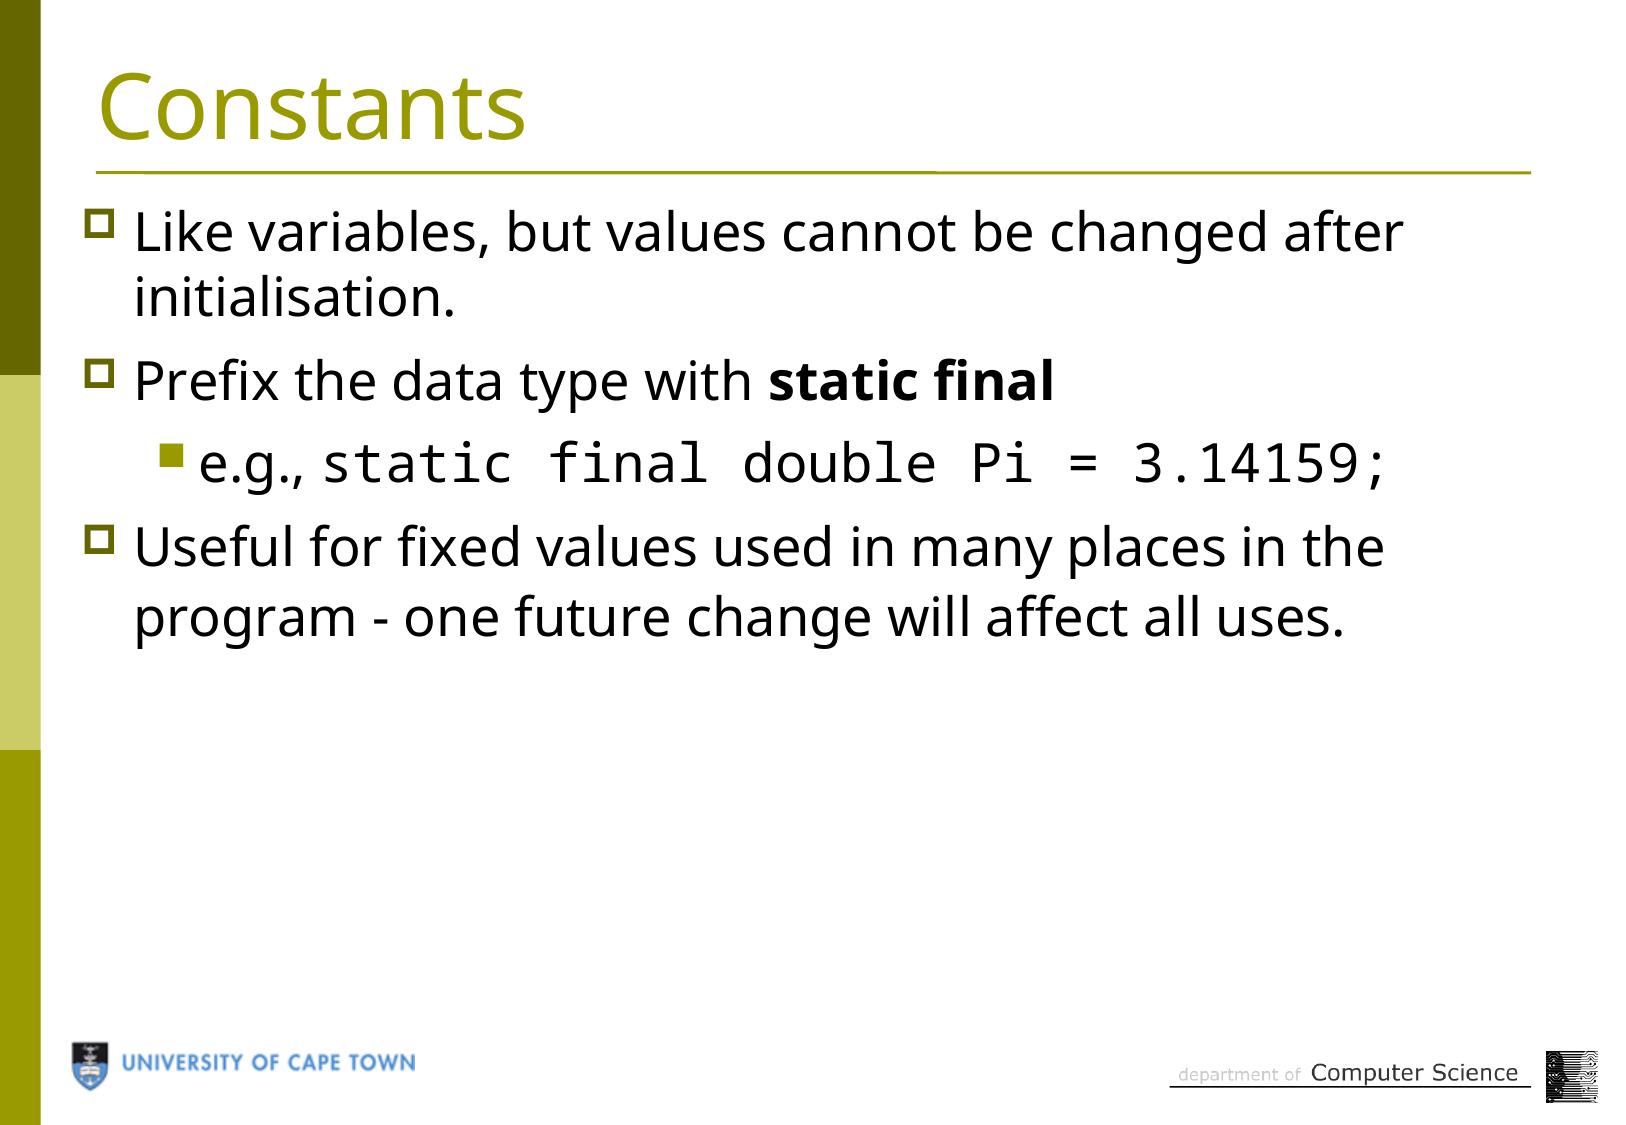

# Constants
Like variables, but values cannot be changed after initialisation.
Prefix the data type with static final
e.g., static final double Pi = 3.14159;
Useful for fixed values used in many places in the program - one future change will affect all uses.